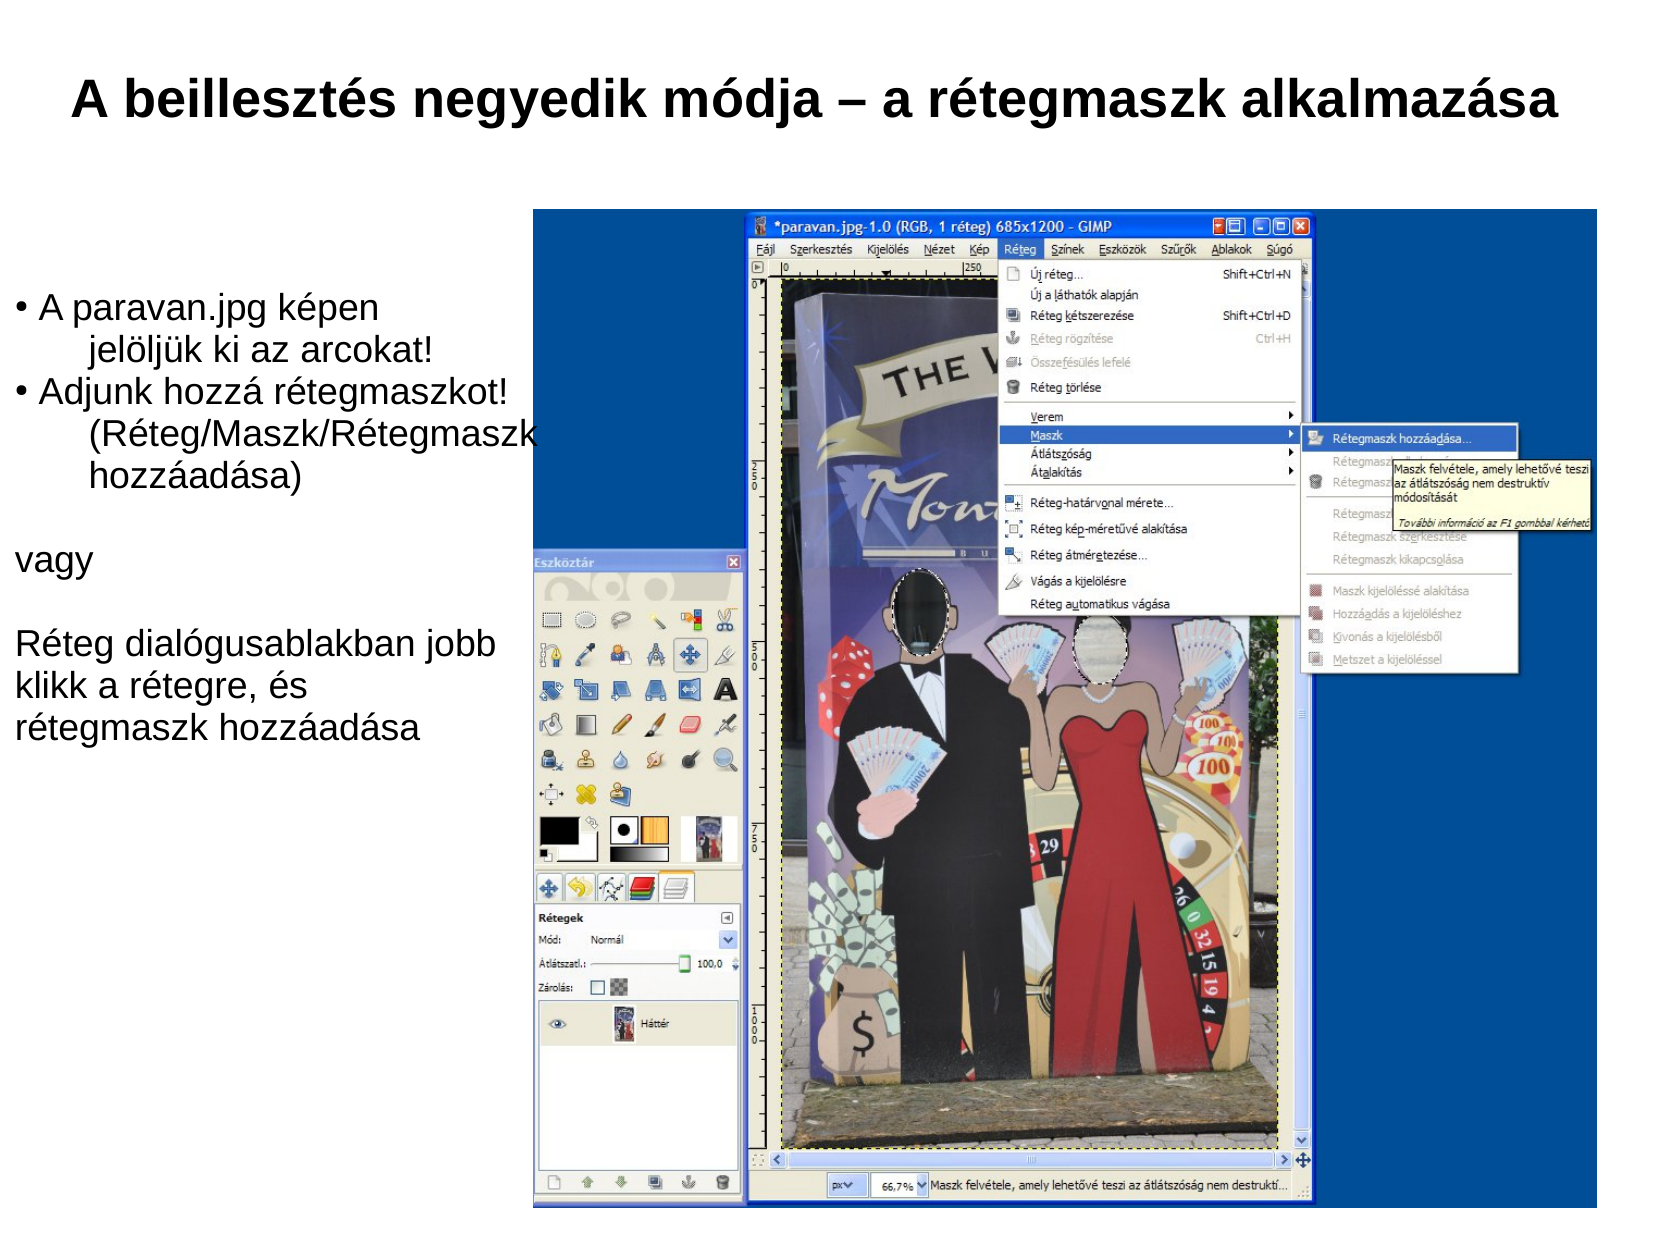

A beillesztés negyedik módja – a rétegmaszk alkalmazása
 A paravan.jpg képen
	jelöljük ki az arcokat!
 Adjunk hozzá rétegmaszkot!
	(Réteg/Maszk/Rétegmaszk
	hozzáadása)
vagy
Réteg dialógusablakban jobb
klikk a rétegre, és
rétegmaszk hozzáadása